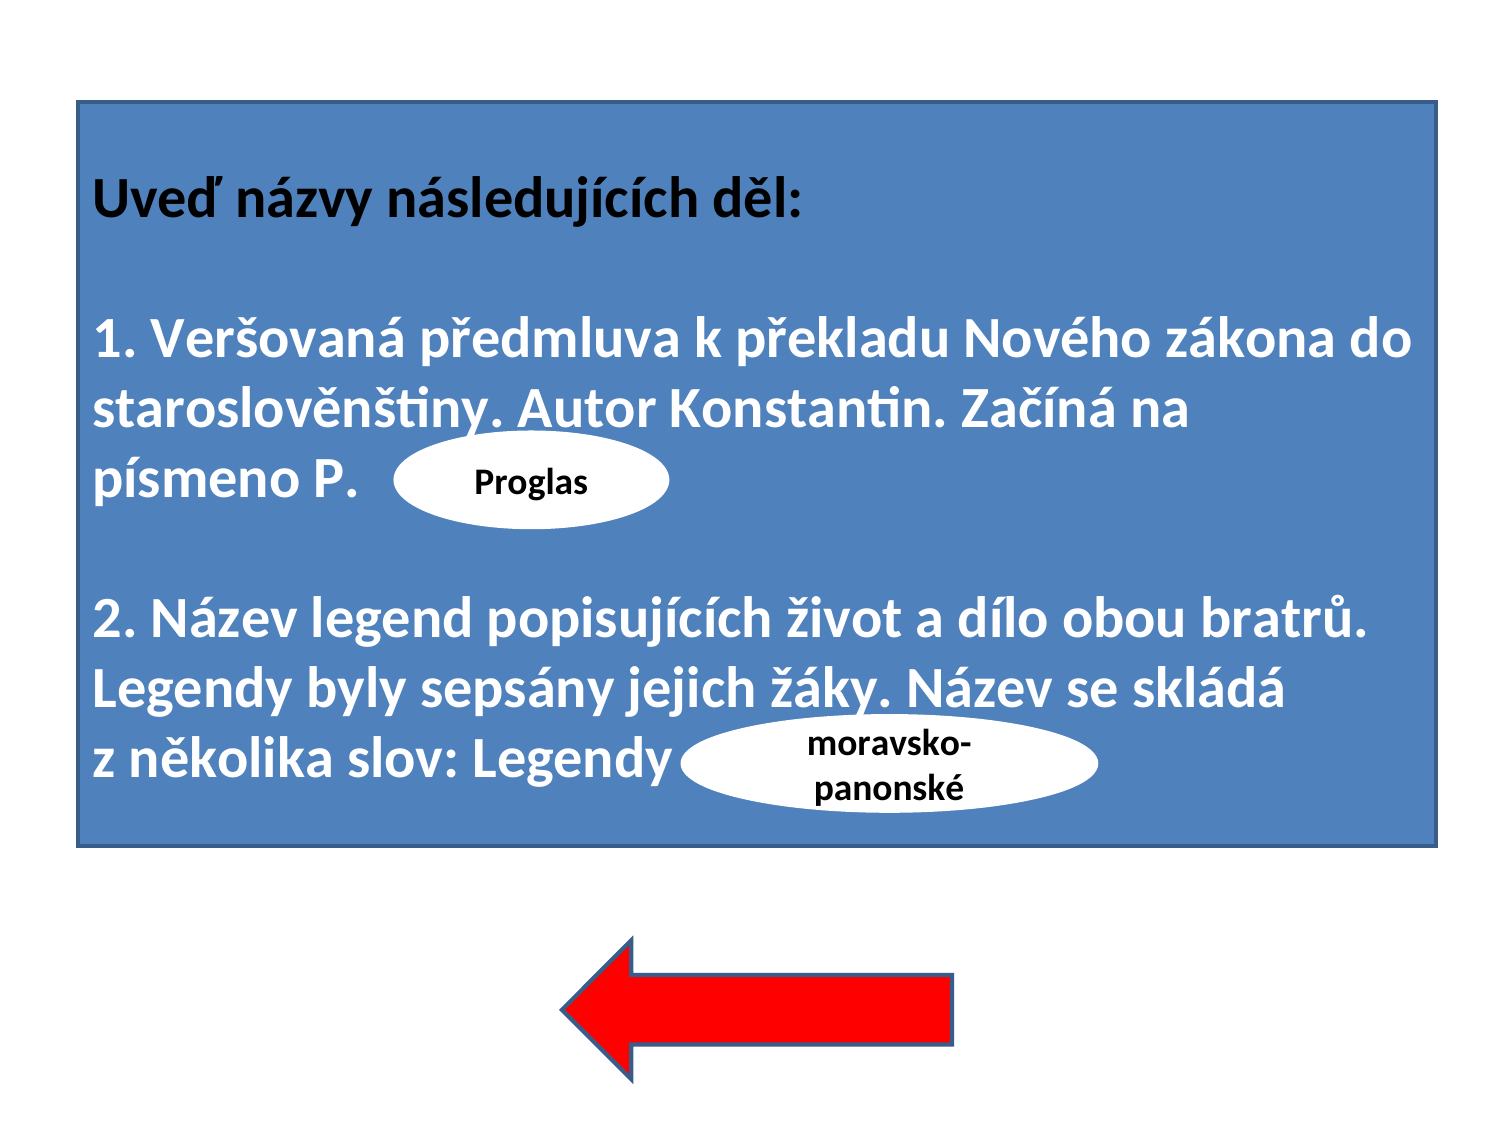

Uveď názvy následujících děl:
 Veršovaná předmluva k překladu Nového zákona do staroslověnštiny. Autor Konstantin. Začíná na
písmeno P.
 Název legend popisujících život a dílo obou bratrů. Legendy byly sepsány jejich žáky. Název se skládá
z několika slov: Legendy m…-p…
Proglas
moravsko-panonské